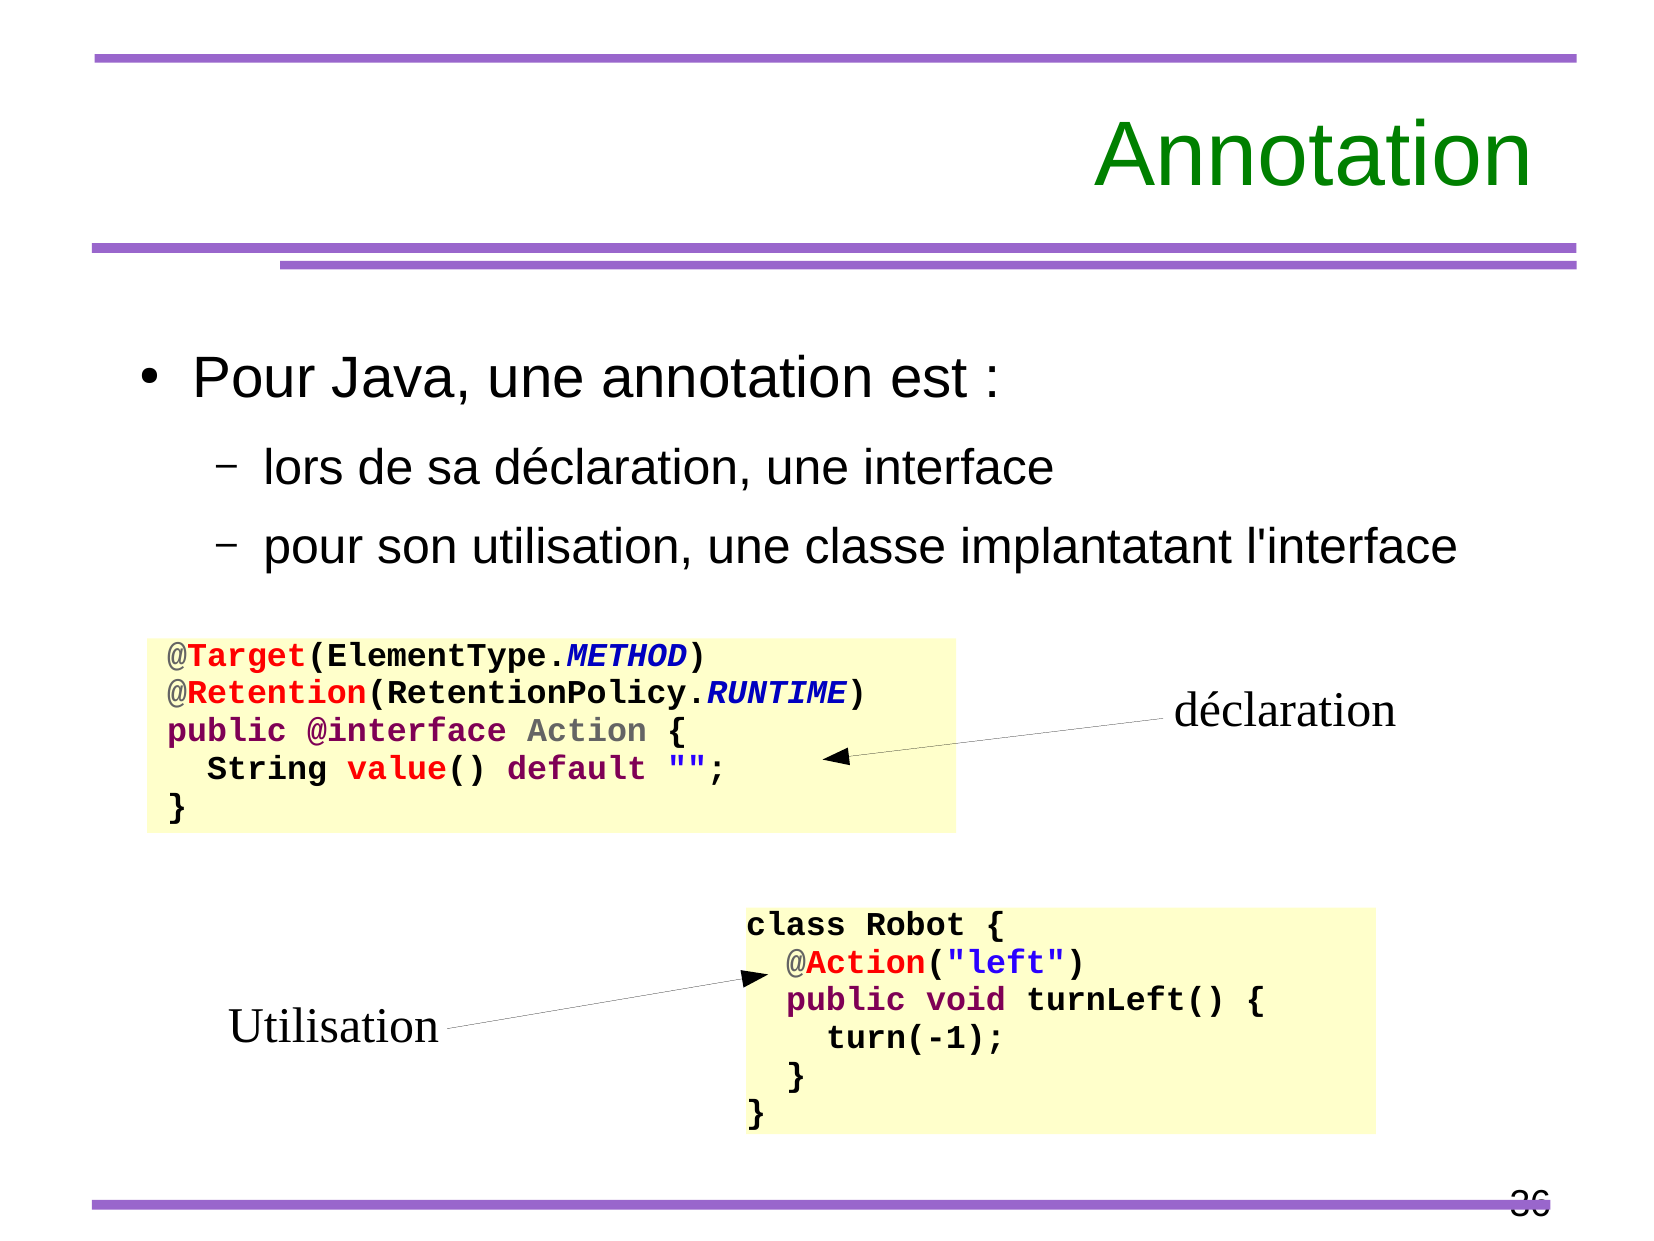

# Annotation
Pour Java, une annotation est :
lors de sa déclaration, une interface
pour son utilisation, une classe implantatant l'interface
 @Target(ElementType.METHOD)
 @Retention(RetentionPolicy.RUNTIME)
 public @interface Action {
 String value() default "";
 }
déclaration
class Robot {
 @Action("left")
 public void turnLeft() {
 turn(-1);
 }
}
Utilisation